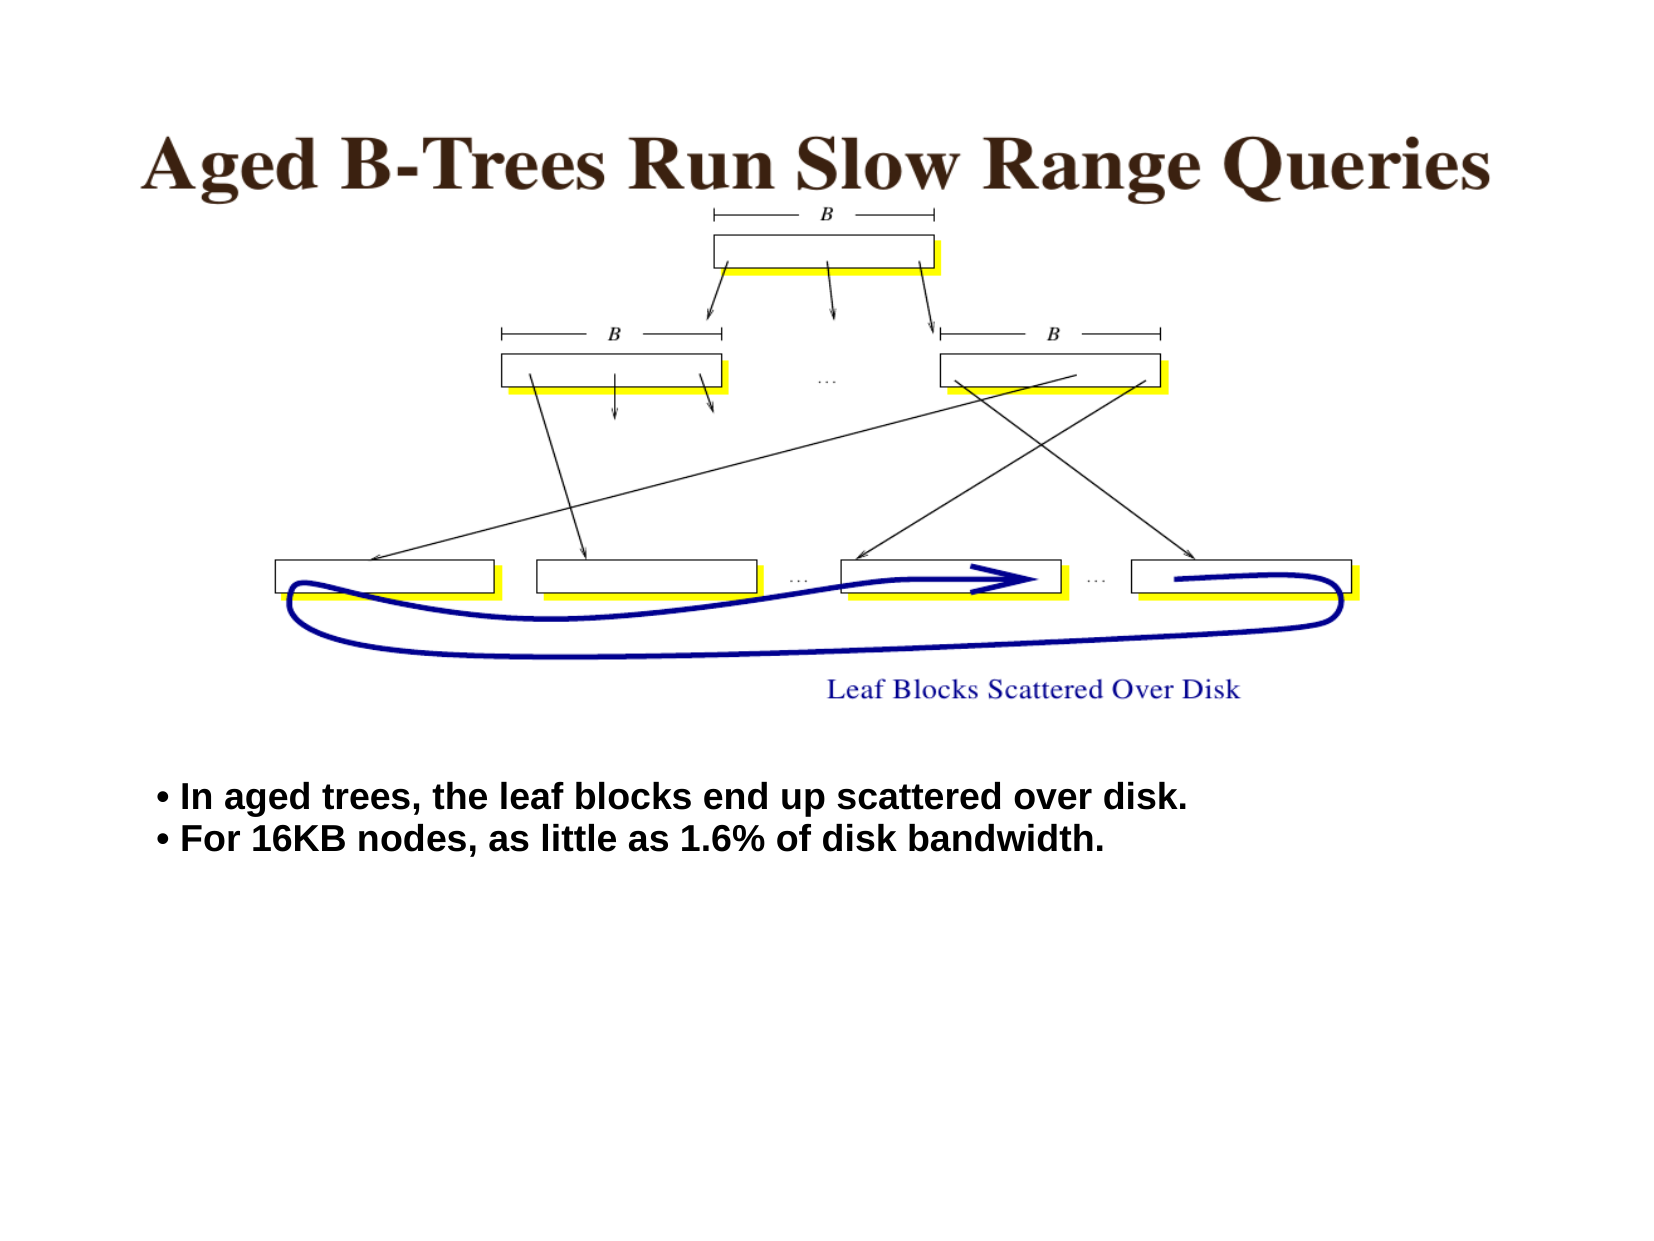

• In aged trees, the leaf blocks end up scattered over disk.
• For 16KB nodes, as little as 1.6% of disk bandwidth.